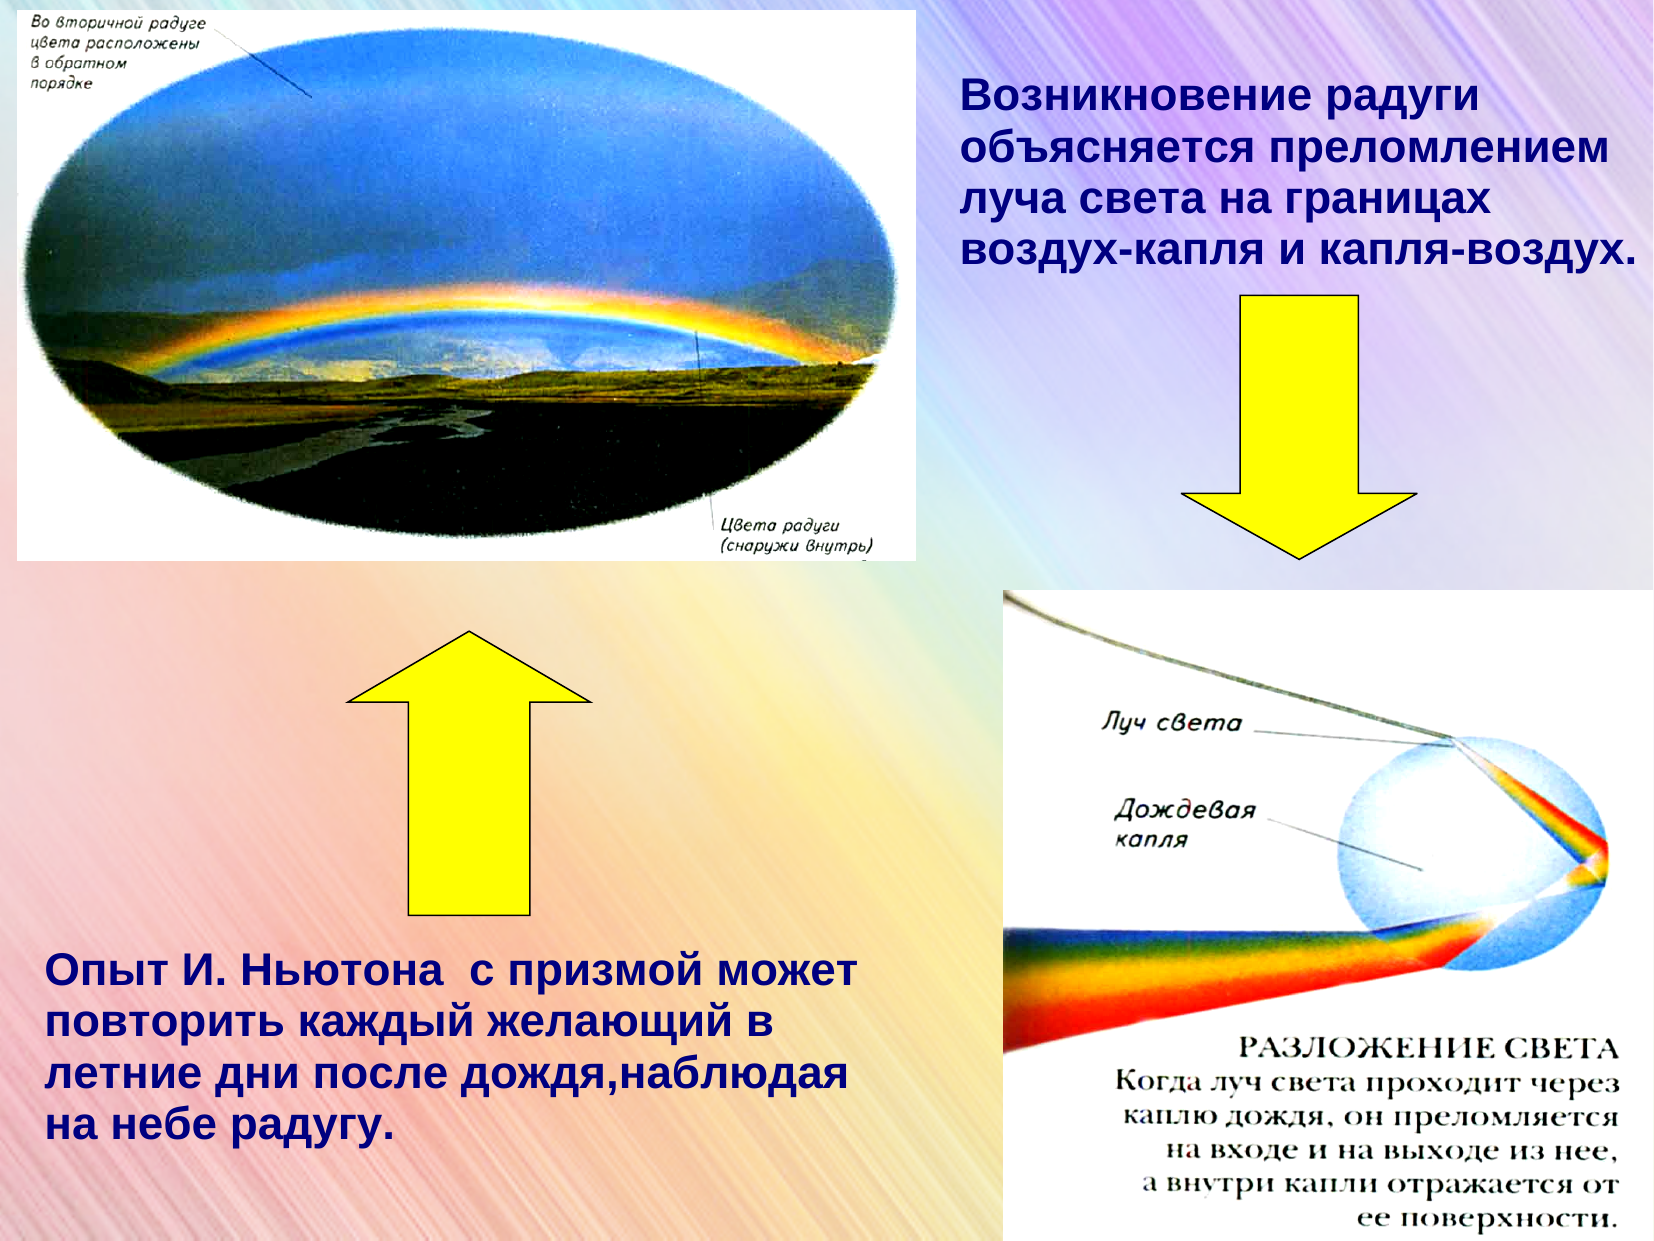

Возникновение радуги
объясняется преломлением
луча света на границах
воздух-капля и капля-воздух.
Опыт И. Ньютона с призмой может
повторить каждый желающий в
летние дни после дождя,наблюдая
на небе радугу.